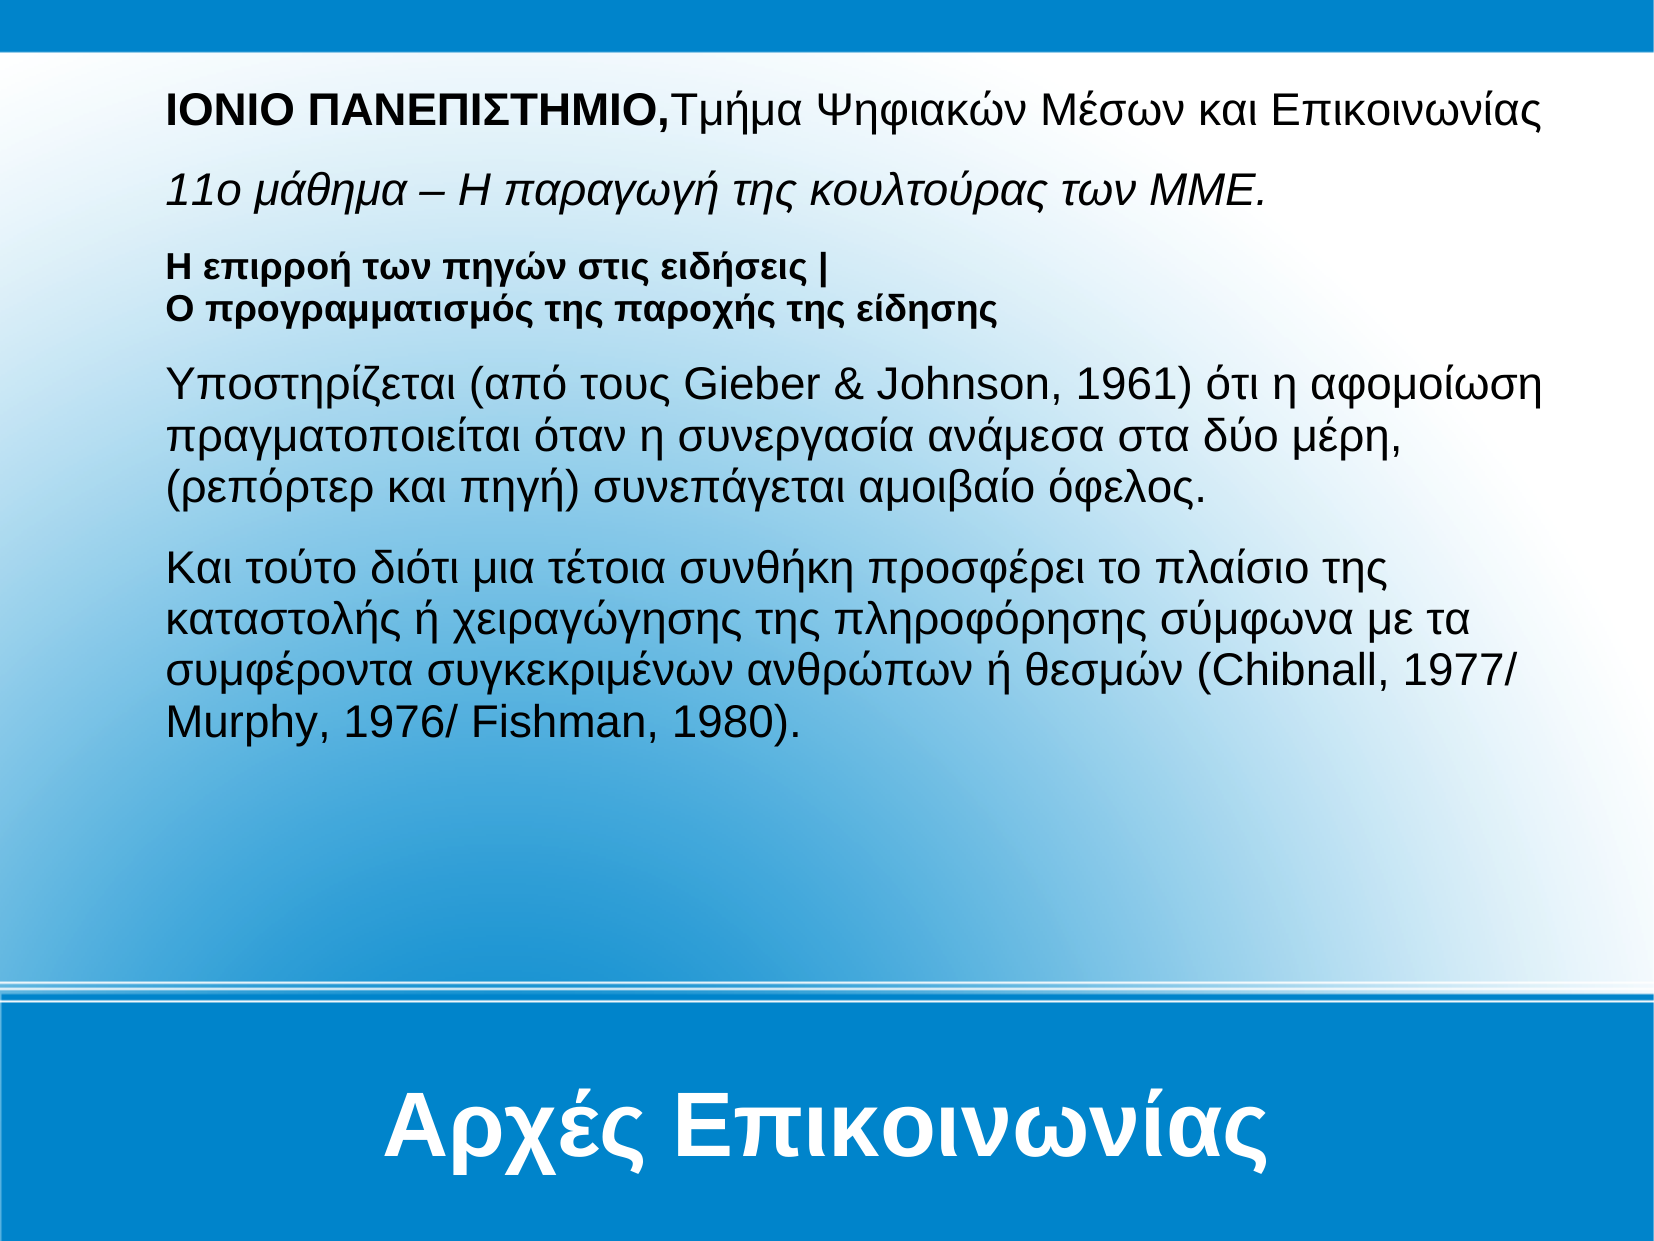

ΙΟΝΙΟ ΠΑΝΕΠΙΣΤΗΜΙΟ,Τμήμα Ψηφιακών Μέσων και Επικοινωνίας
11ο μάθημα – Η παραγωγή της κουλτούρας των ΜΜΕ.
Η επιρροή των πηγών στις ειδήσεις |
Ο προγραμματισμός της παροχής της είδησης
Υποστηρίζεται (από τους Gieber & Johnson, 1961) ότι η αφομοίωση πραγματοποιείται όταν η συνεργασία ανάμεσα στα δύο μέρη, (ρεπόρτερ και πηγή) συνεπάγεται αμοιβαίο όφελος.
Και τούτο διότι μια τέτοια συνθήκη προσφέρει το πλαίσιο της καταστολής ή χειραγώγησης της πληροφόρησης σύμφωνα με τα συμφέροντα συγκεκριμένων ανθρώπων ή θεσμών (Chibnall, 1977/ Murphy, 1976/ Fishman, 1980).
# Αρχές Επικοινωνίας